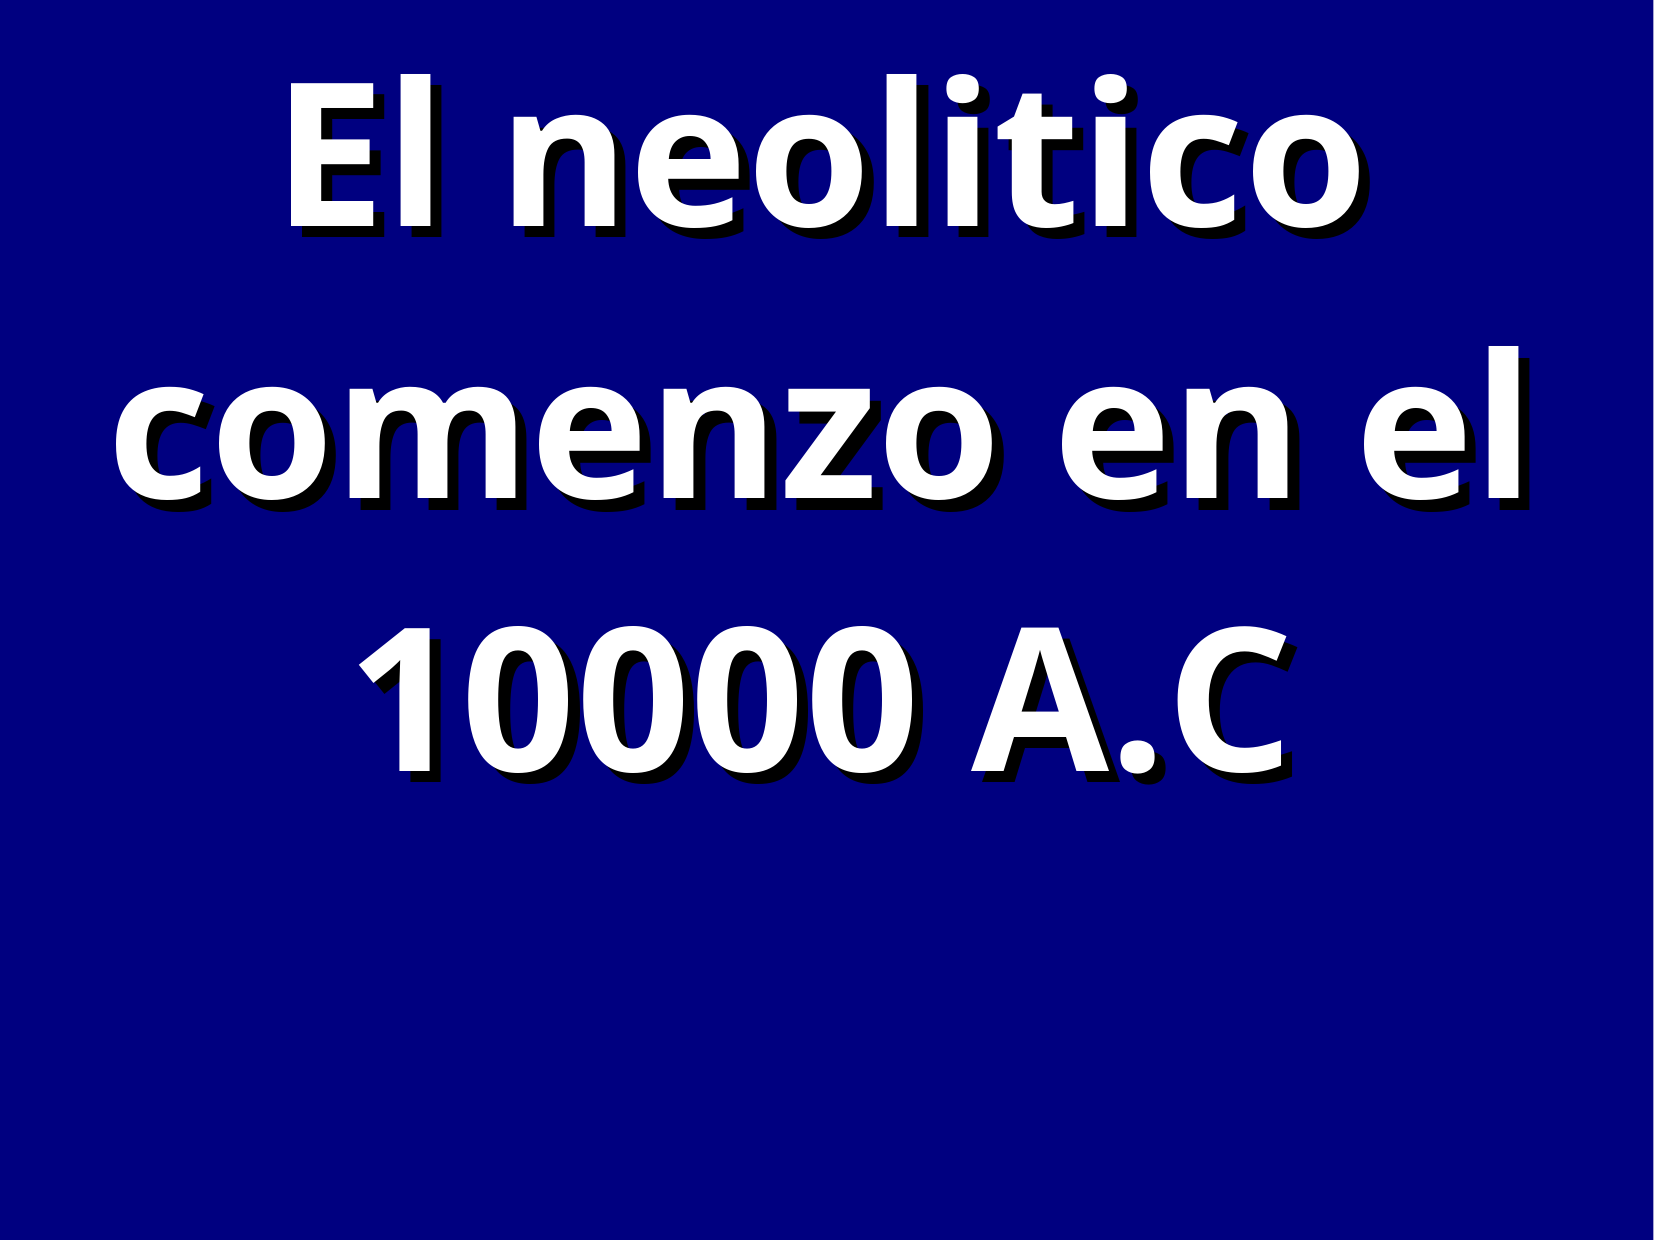

# El neolitico comenzo en el 10000 A.C